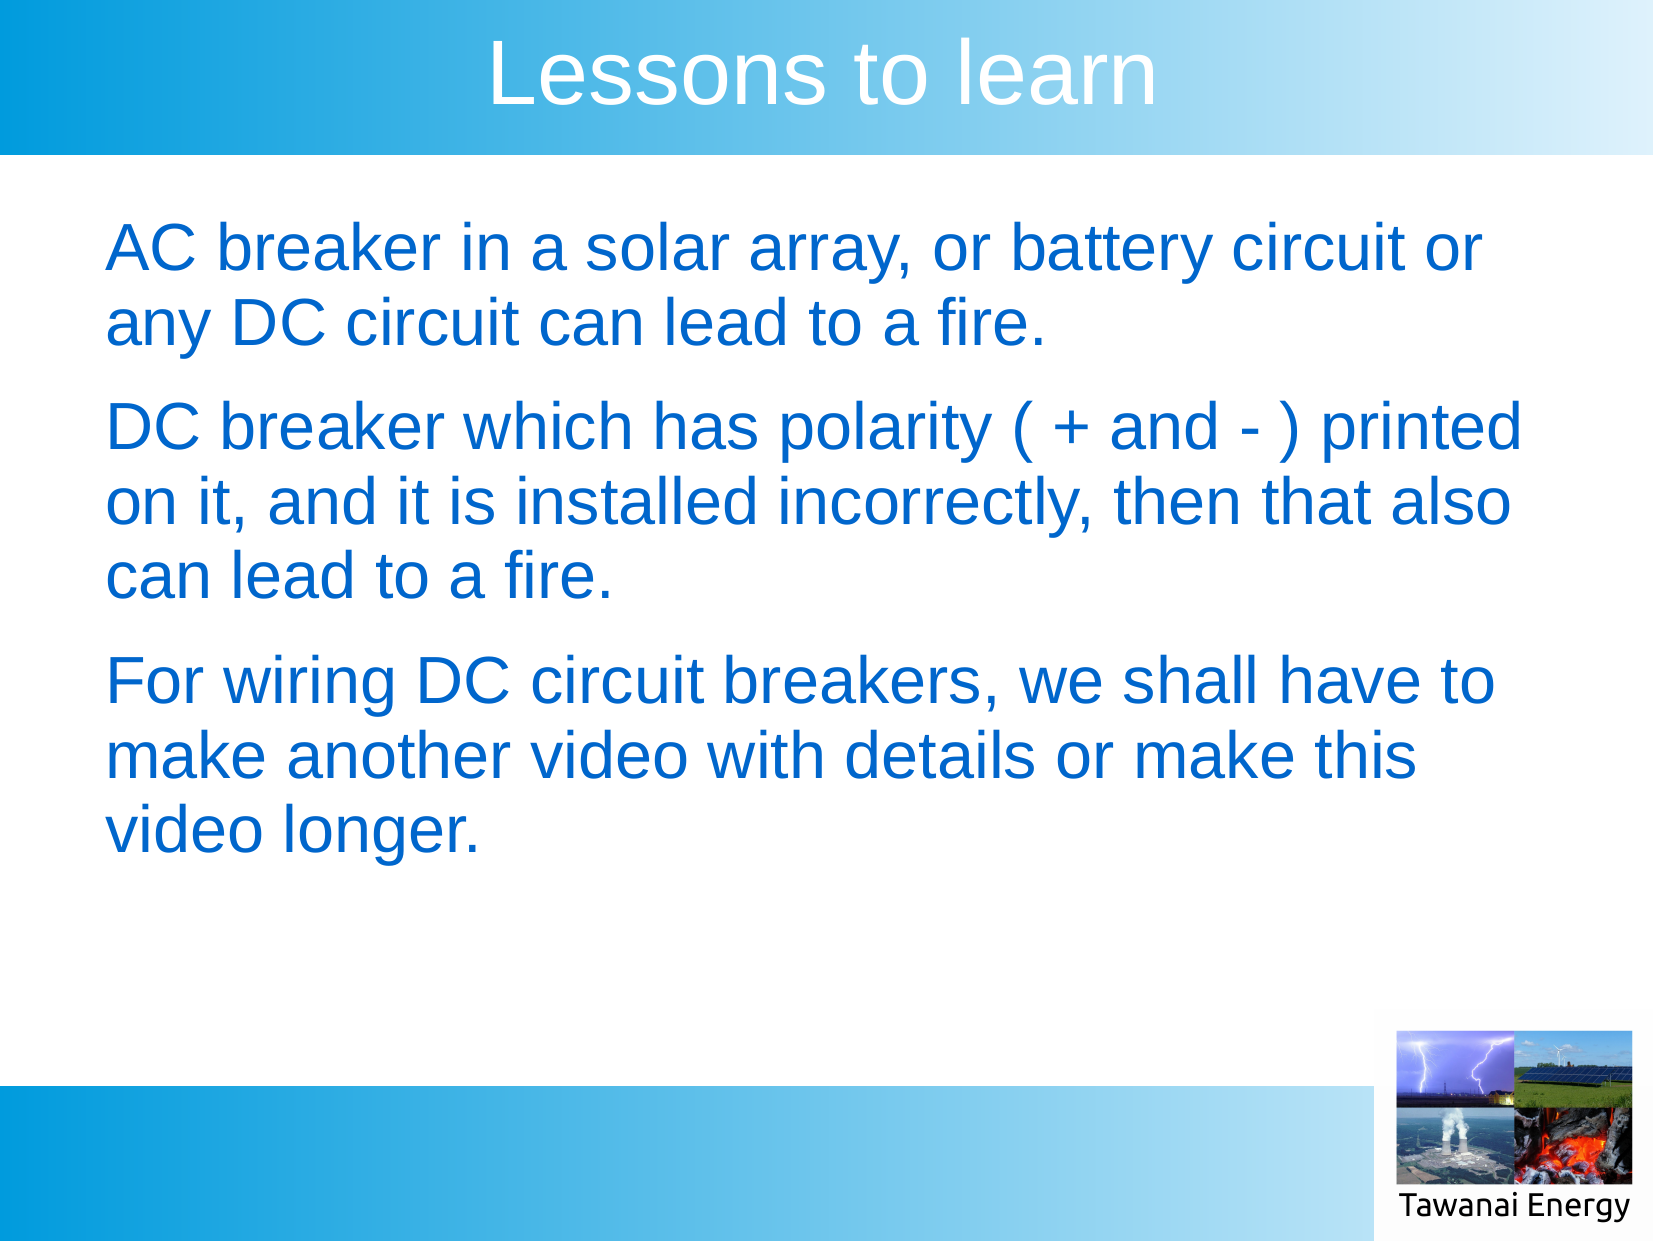

# Lessons to learn
AC breaker in a solar array, or battery circuit or any DC circuit can lead to a fire.
DC breaker which has polarity ( + and - ) printed on it, and it is installed incorrectly, then that also can lead to a fire.
For wiring DC circuit breakers, we shall have to make another video with details or make this video longer.